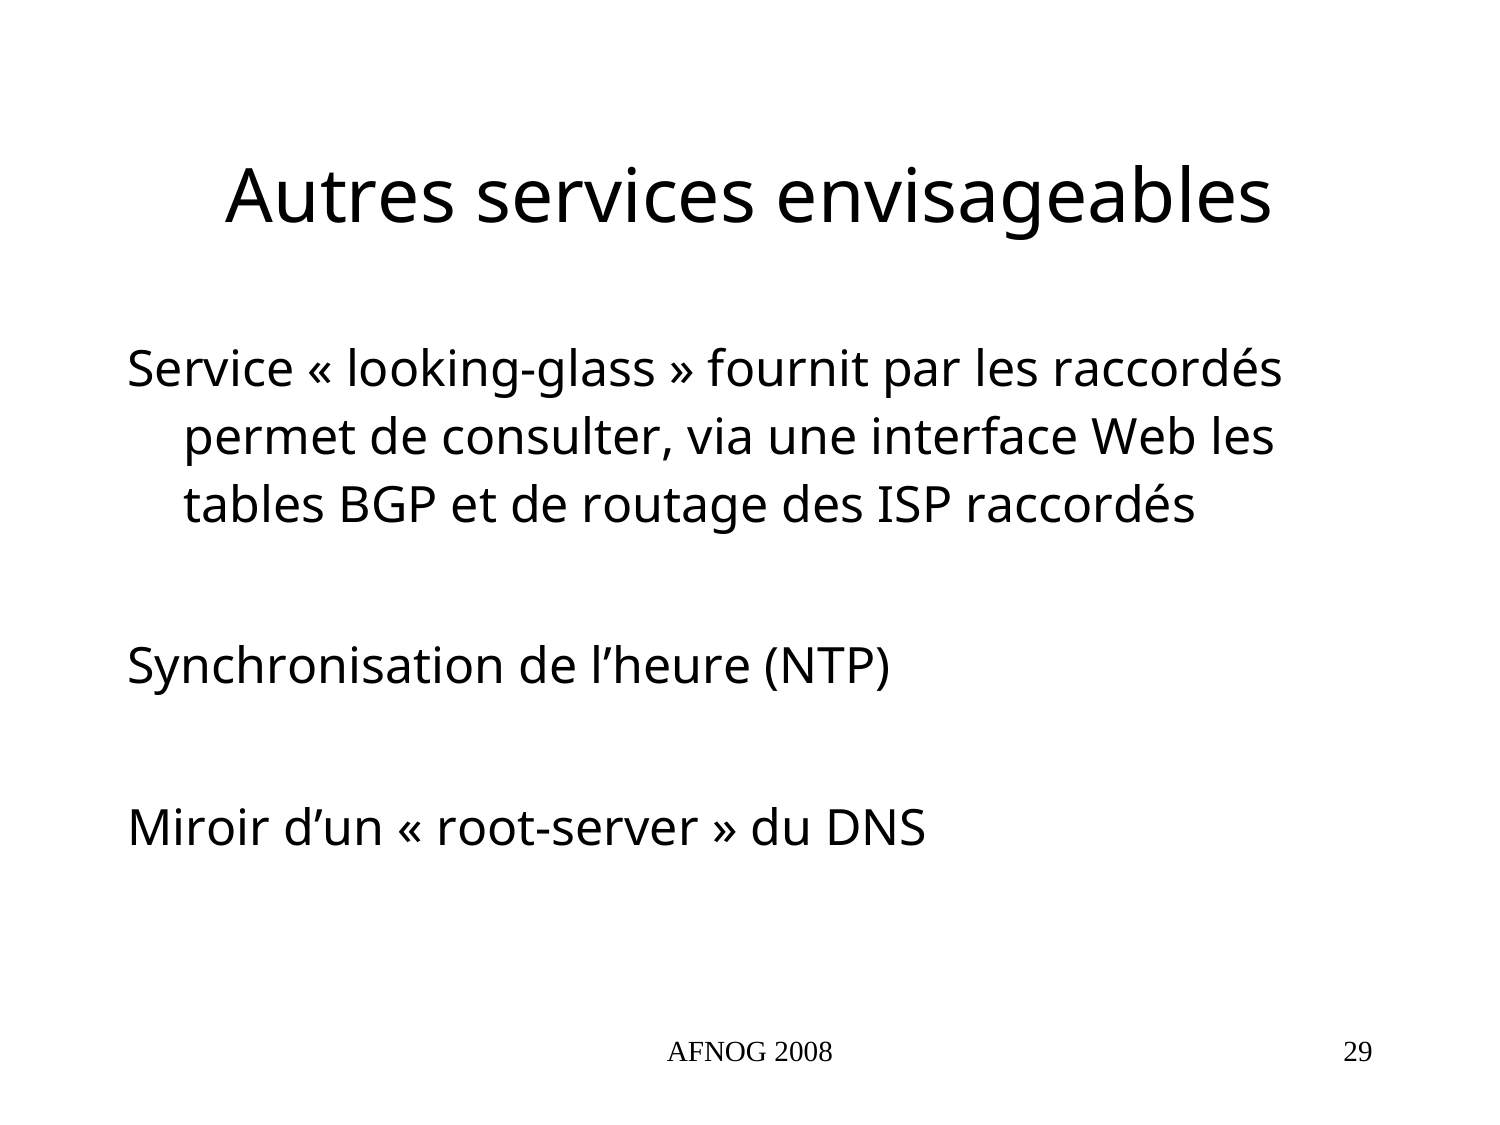

# Autres services envisageables
Service « looking-glass » fournit par les raccordés permet de consulter, via une interface Web les tables BGP et de routage des ISP raccordés
Synchronisation de l’heure (NTP)
Miroir d’un « root-server » du DNS
AFNOG 2008